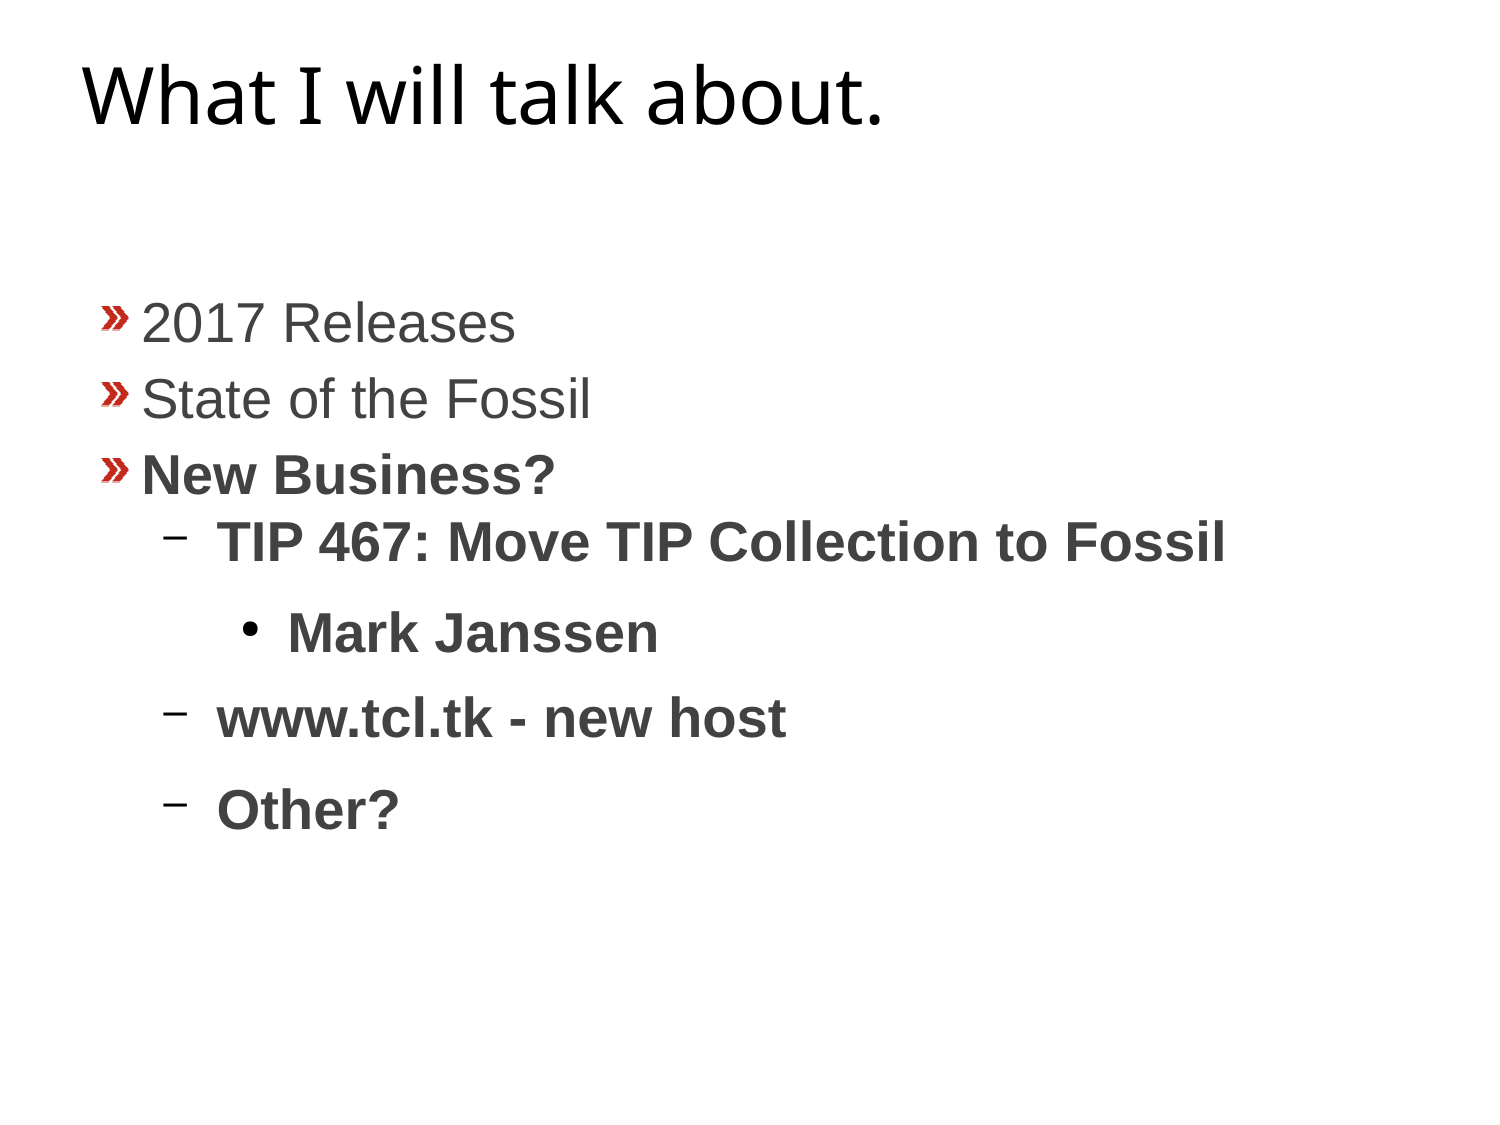

# What I will talk about.
2017 Releases
State of the Fossil
New Business?
TIP 467: Move TIP Collection to Fossil
Mark Janssen
www.tcl.tk - new host
Other?